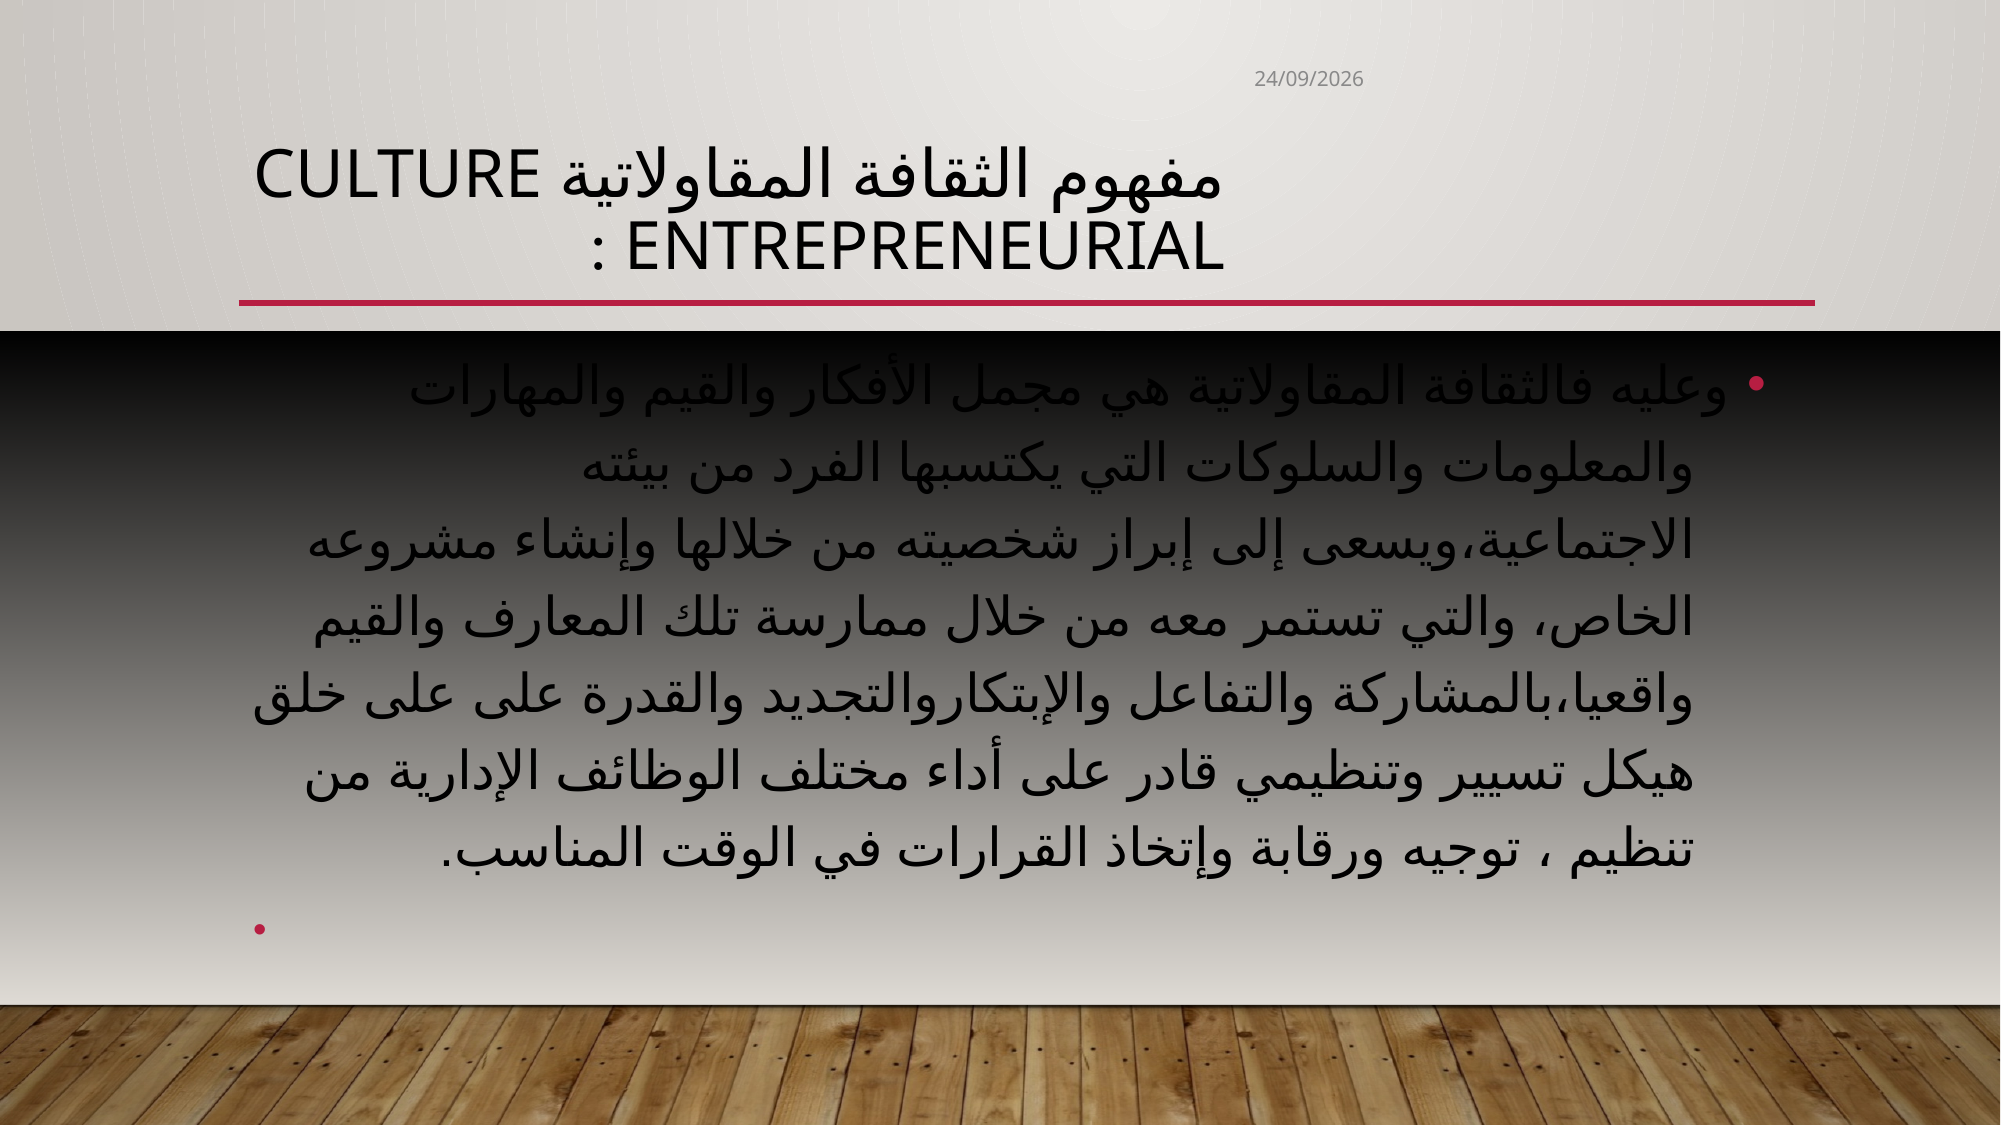

# مفهوم الثقافة المقاولاتية Culture Entrepreneurial :
وعليه فالثقافة المقاولاتية هي مجمل الأفكار والقيم والمهارات والمعلومات والسلوكات التي يكتسبها الفرد من بيئته الاجتماعية،ويسعى إلى إبراز شخصيته من خلالها وإنشاء مشروعه الخاص، والتي تستمر معه من خلال ممارسة تلك المعارف والقيم واقعيا،بالمشاركة والتفاعل والإبتكاروالتجديد والقدرة على على خلق هيكل تسيير وتنظيمي قادر على أداء مختلف الوظائف الإدارية من تنظيم ، توجيه ورقابة وإتخاذ القرارات في الوقت المناسب.